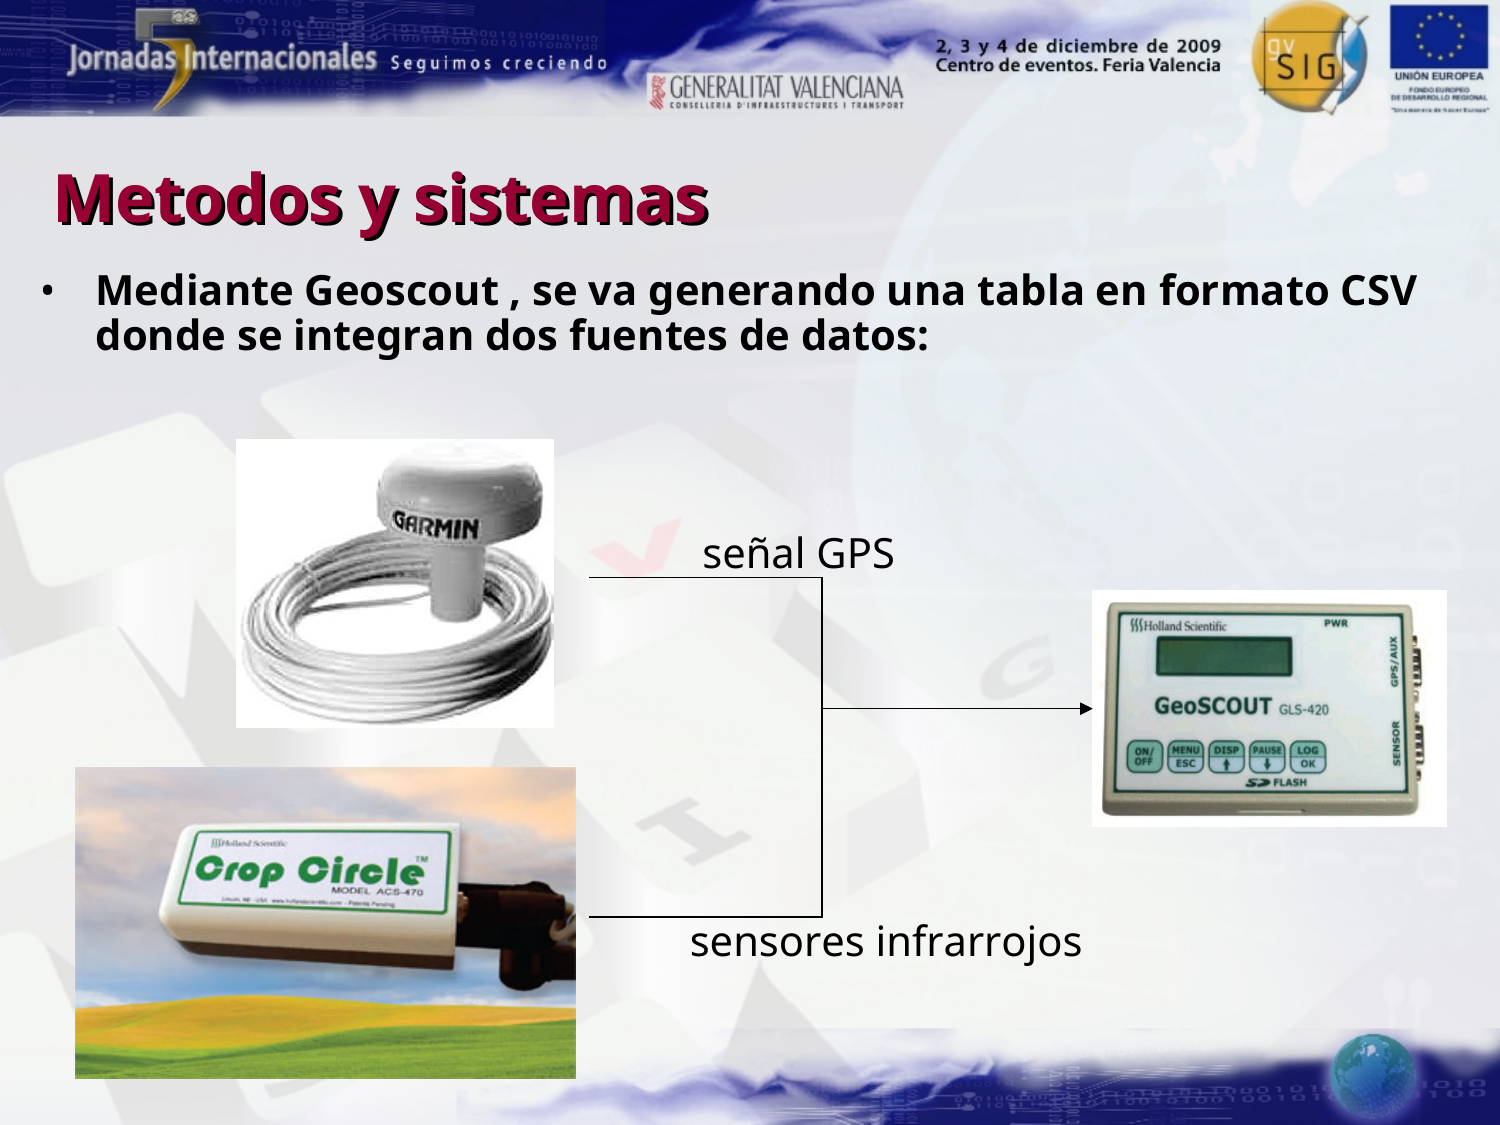

Metodos y sistemas
# Mediante Geoscout , se va generando una tabla en formato CSV donde se integran dos fuentes de datos:
señal GPS
sensores infrarrojos